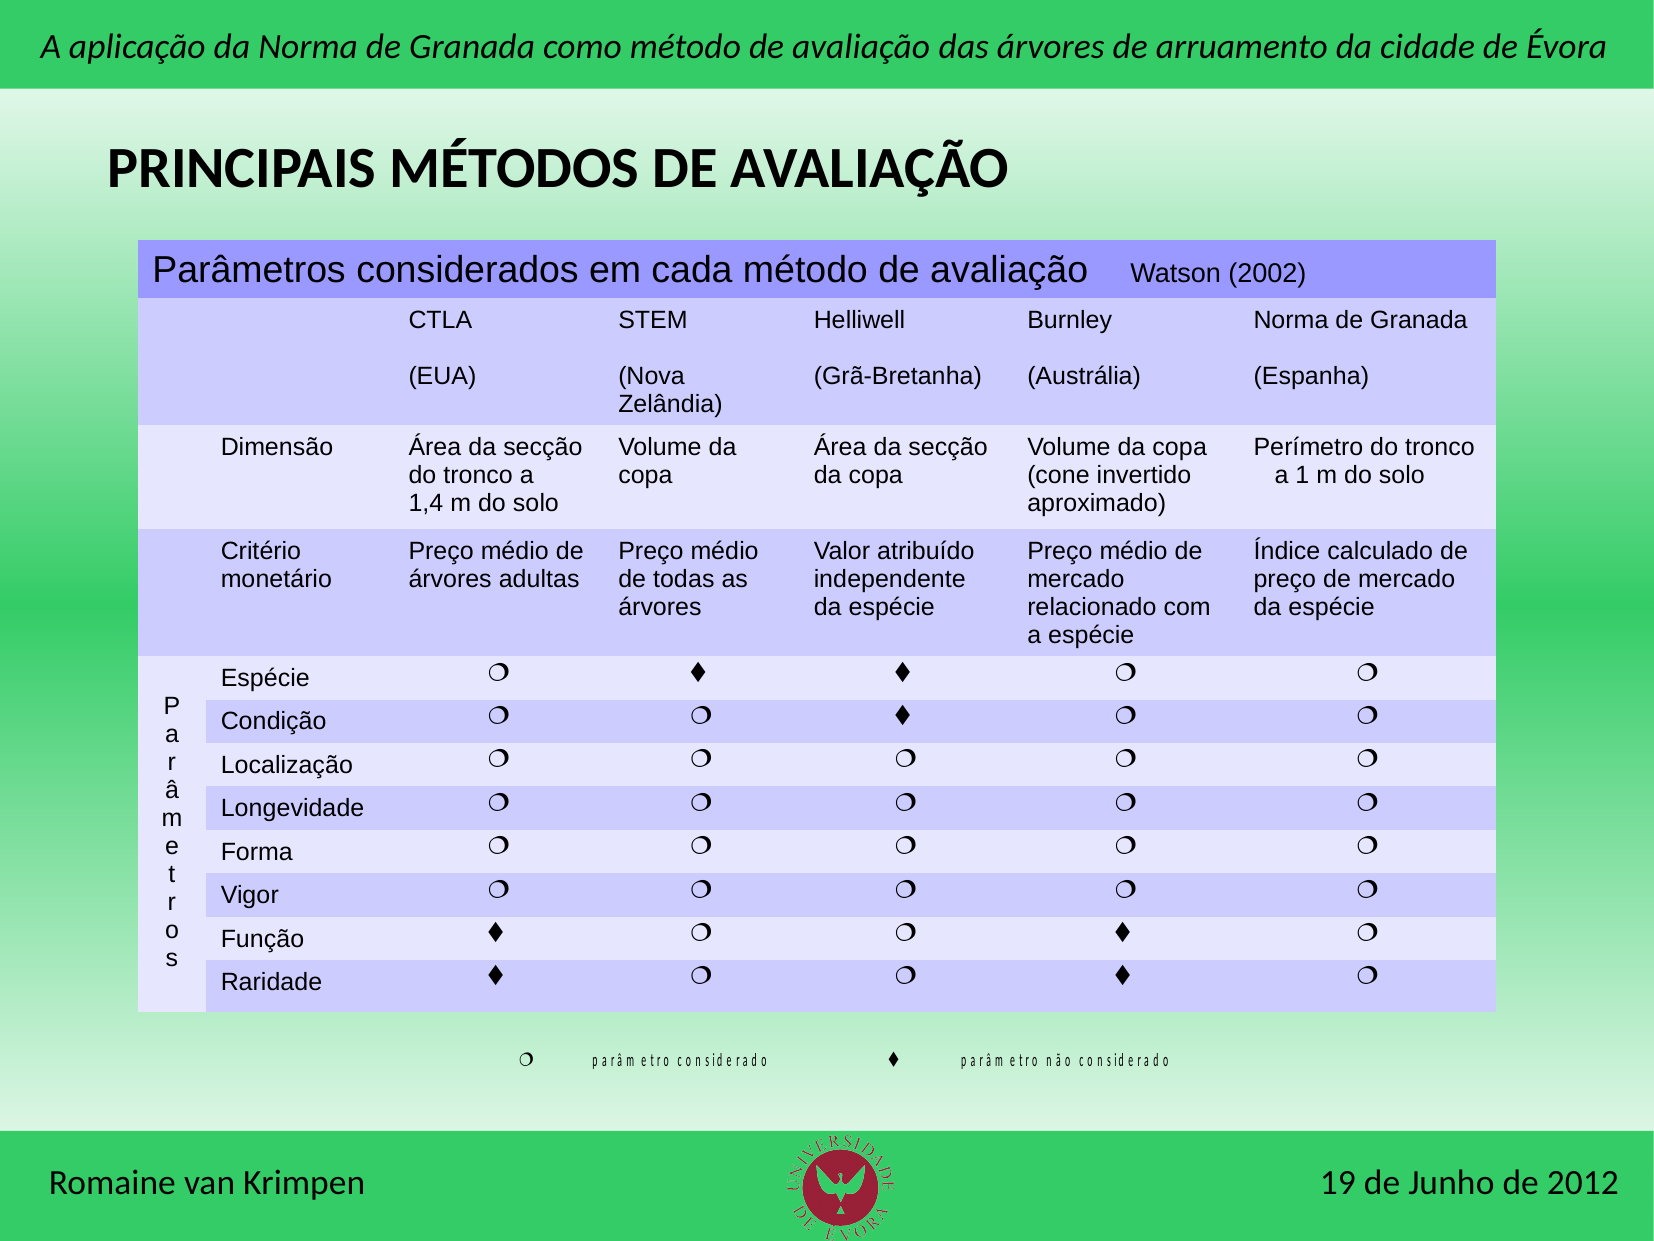

PRINCIPAIS MÉTODOS DE AVALIAÇÃO
| Parâmetros considerados em cada método de avaliação  Watson (2002) | | | | | | |
| --- | --- | --- | --- | --- | --- | --- |
| | | CTLA (EUA) | STEM (Nova Zelândia) | Helliwell (Grã-Bretanha) | Burnley (Austrália) | Norma de Granada (Espanha) |
| | Dimensão | Área da secção do tronco a 1,4 m do solo | Volume da copa | Área da secção da copa | Volume da copa (cone invertido aproximado) | Perímetro do tronco a 1 m do solo |
| | Critério monetário | Preço médio de árvores adultas | Preço médio de todas as árvores | Valor atribuído independente da espécie | Preço médio de mercado relacionado com a espécie | Índice calculado de preço de mercado da espécie |
| P a r â m e t r o s | Espécie |  |  |  |  |  |
| | Condição |  |  |  |  |  |
| | Localização |  |  |  |  |  |
| | Longevidade |  |  |  |  |  |
| | Forma |  |  |  |  |  |
| | Vigor |  |  |  |  |  |
| | Função |  |  |  |  |  |
| | Raridade |  |  |  |  |  |